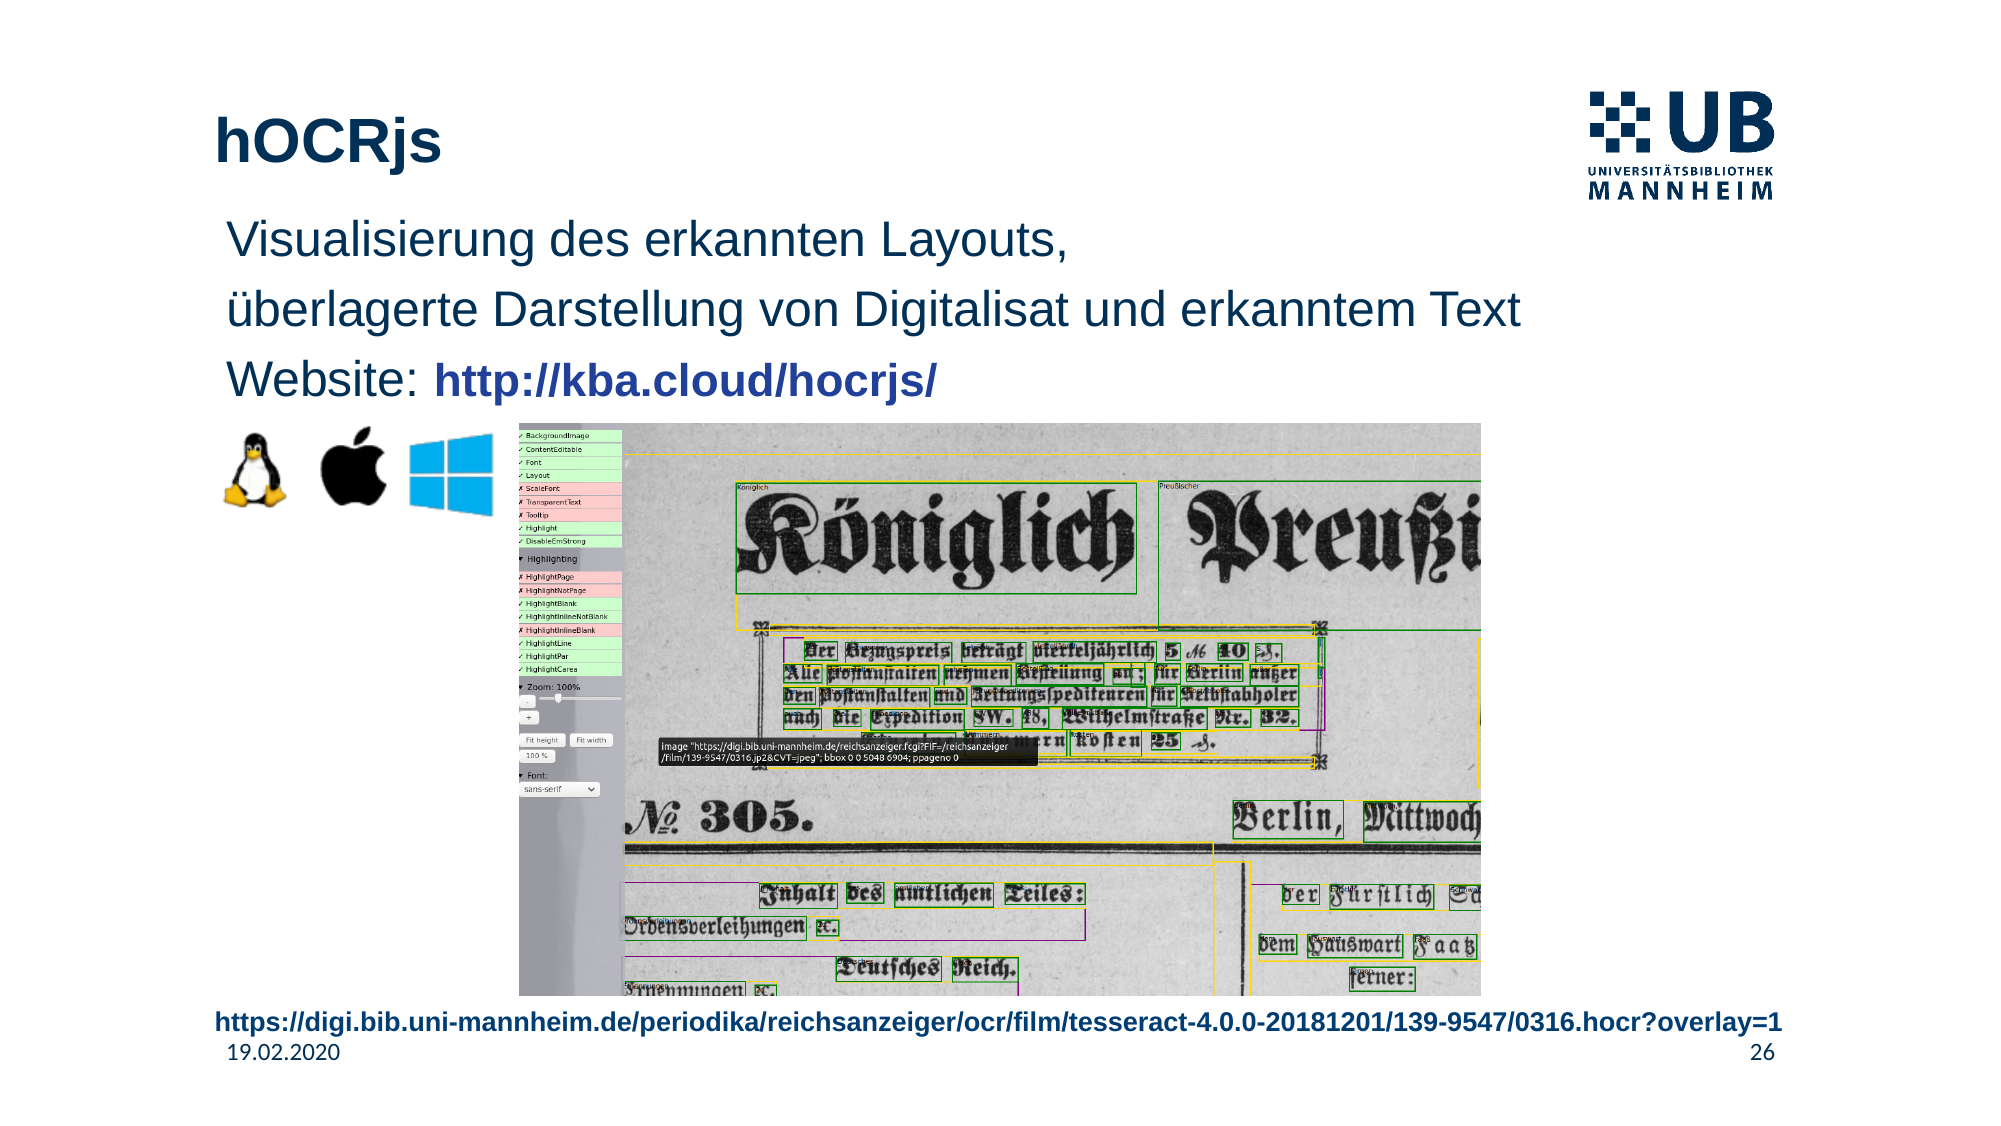

# hOCRjs
Visualisierung des erkannten Layouts,
überlagerte Darstellung von Digitalisat und erkanntem Text
Website: http://kba.cloud/hocrjs/
https://digi.bib.uni-mannheim.de/periodika/reichsanzeiger/ocr/film/tesseract-4.0.0-20181201/139-9547/0316.hocr?overlay=1
19.02.2020